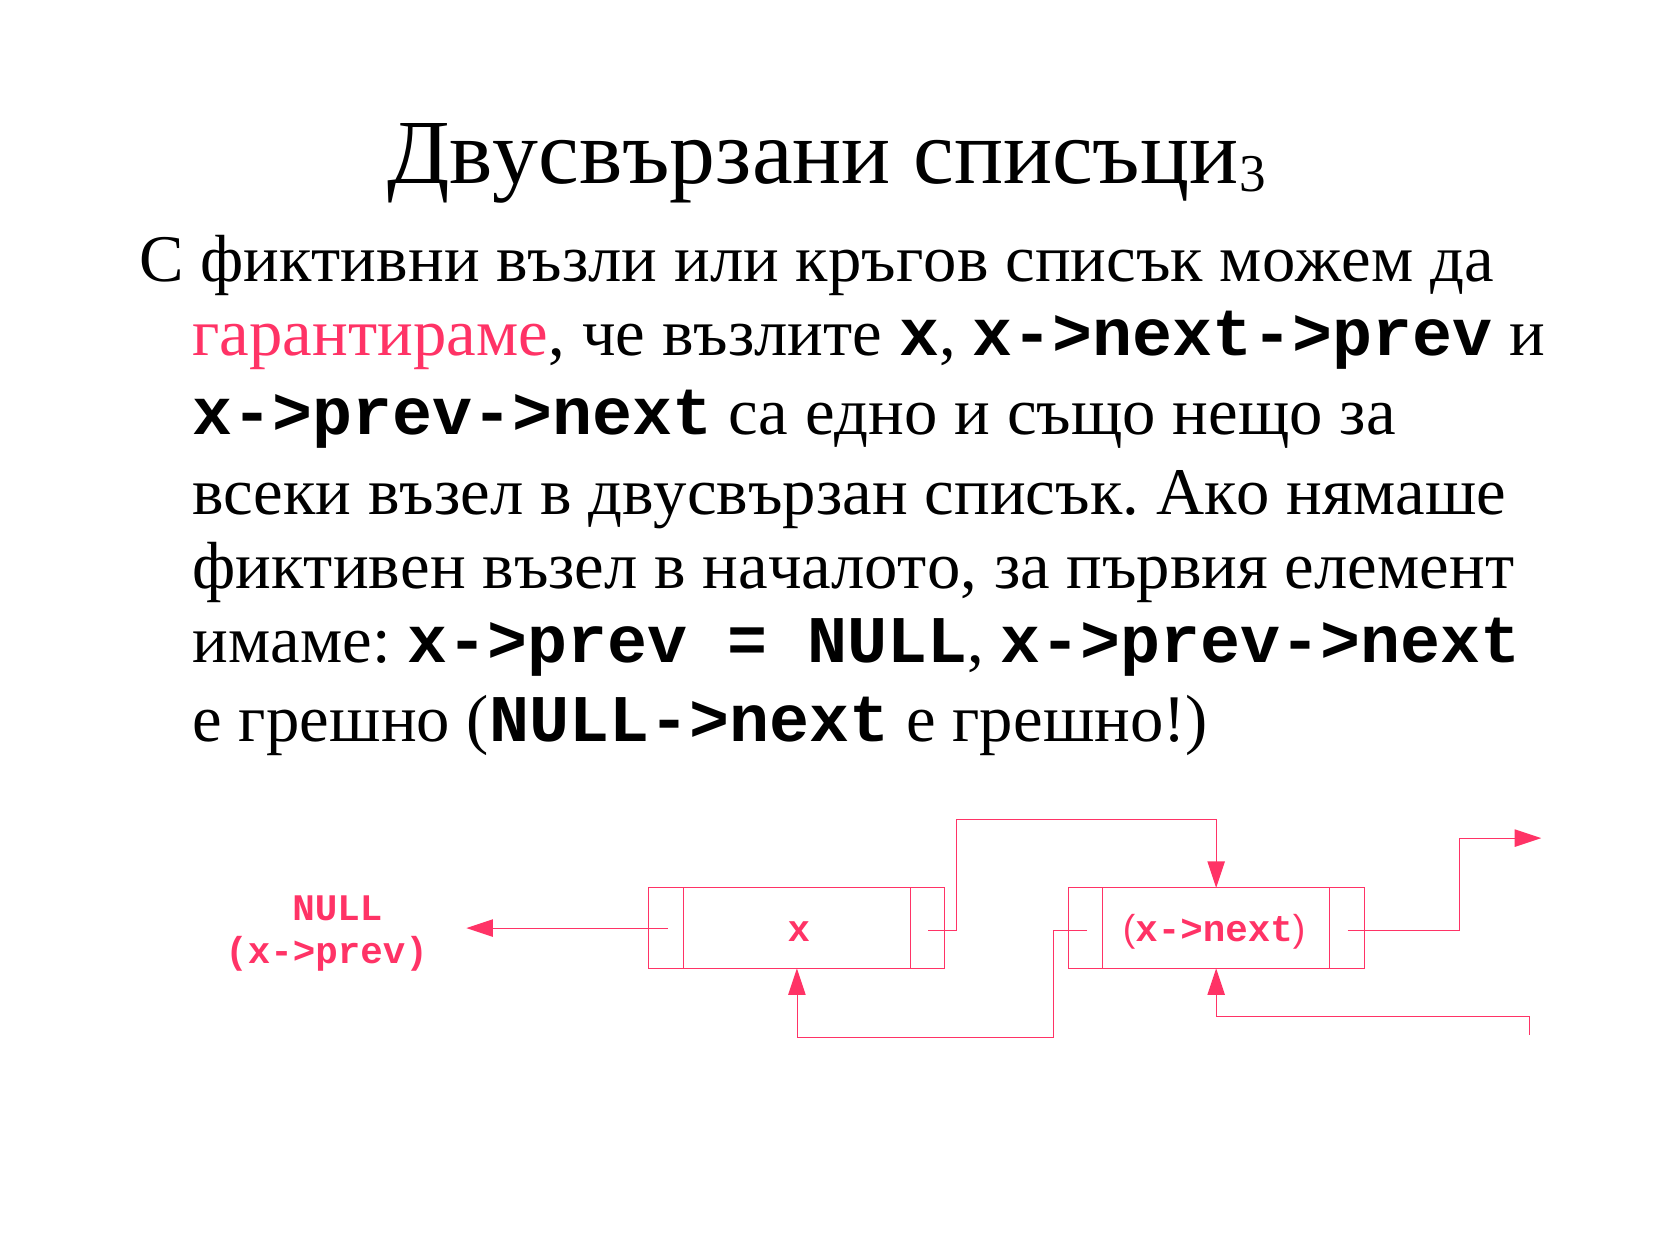

# Двусвързани списъци3
С фиктивни възли или кръгов списък можем да гарантираме, че възлите x, x->next->prev и x->prev->next са едно и също нещо за всеки възел в двусвързан списък. Ако нямаше фиктивен възел в началото, за първия елемент имаме: x->prev = NULL, x->prev->next е грешно (NULL->next е грешно!)
NULL
(x->prev)
 x
 (x->next)